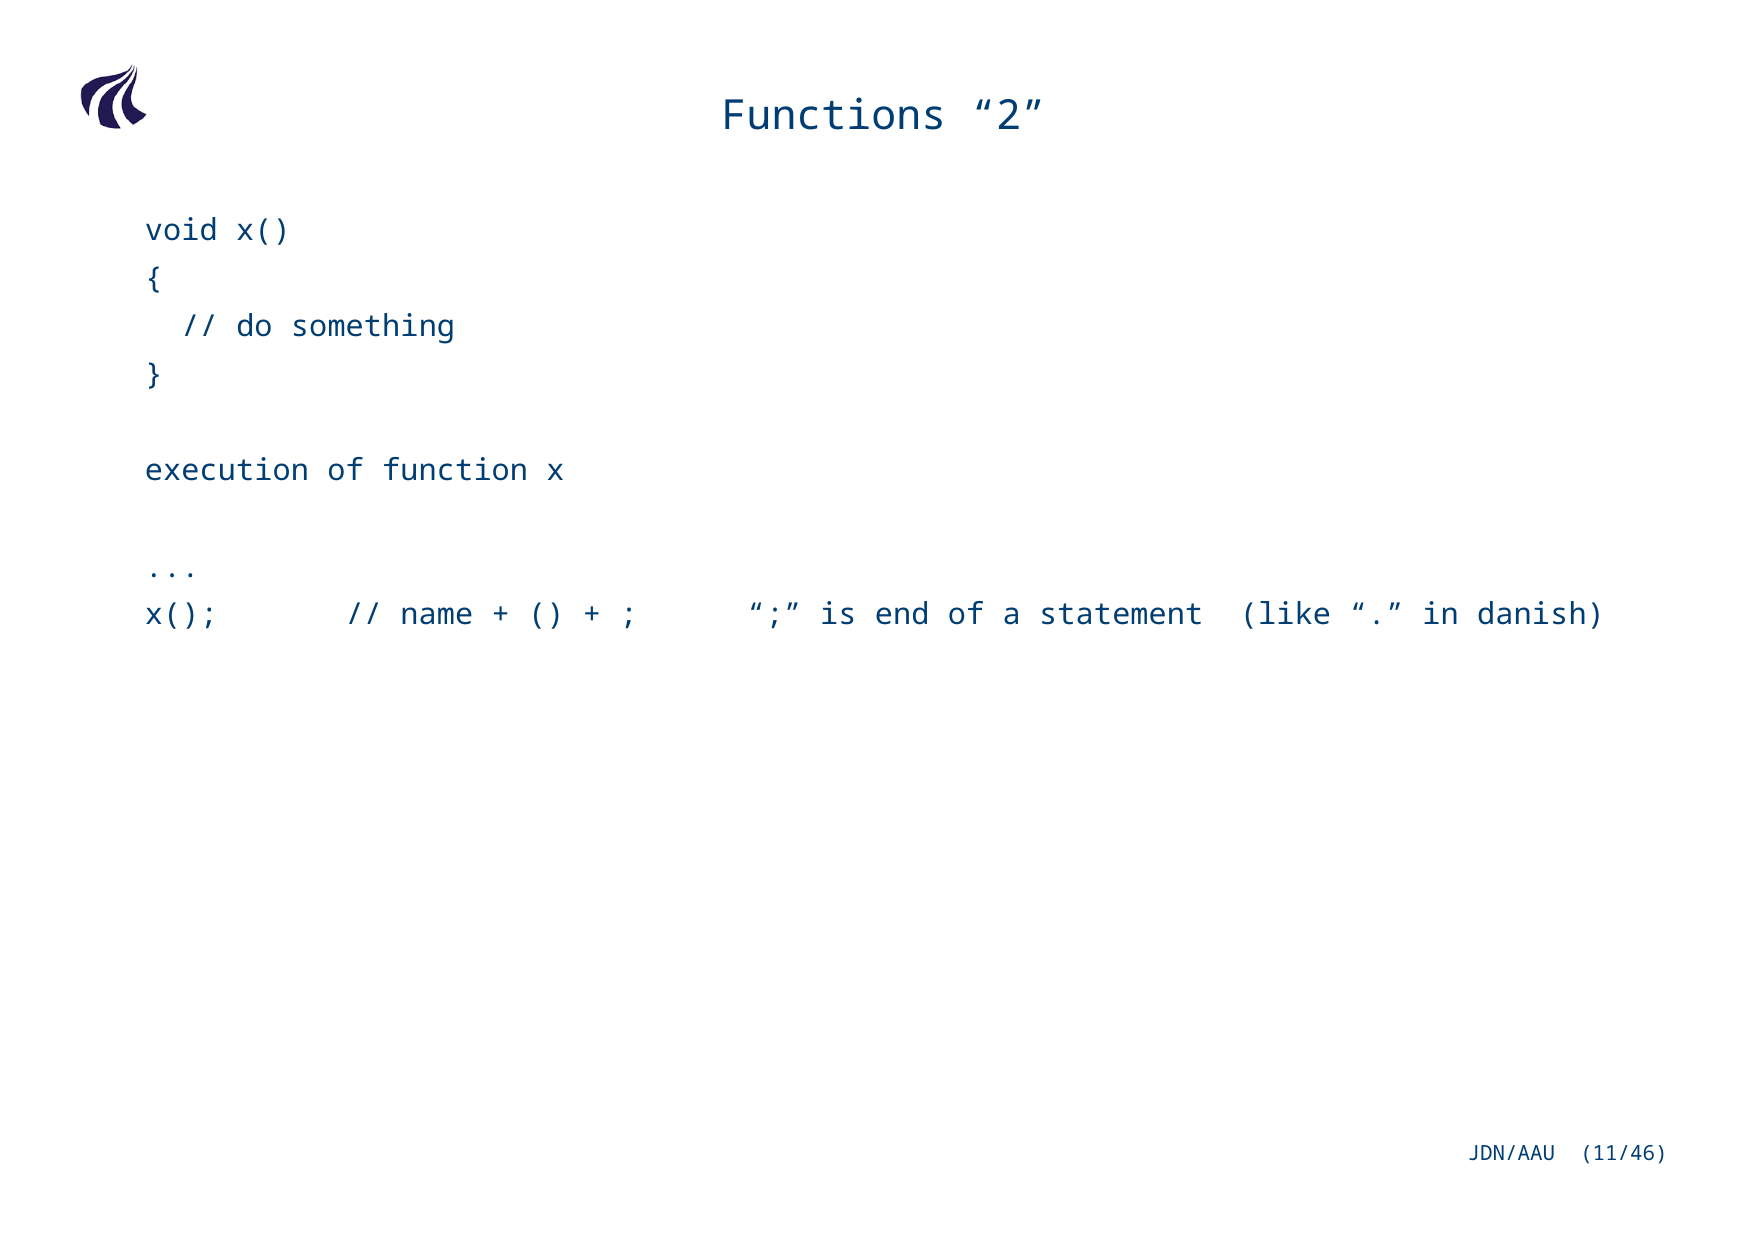

# Functions “2”
void x()
{
 // do something
}
execution of function x
...
x(); // name + () + ; “;” is end of a statement (like “.” in danish)